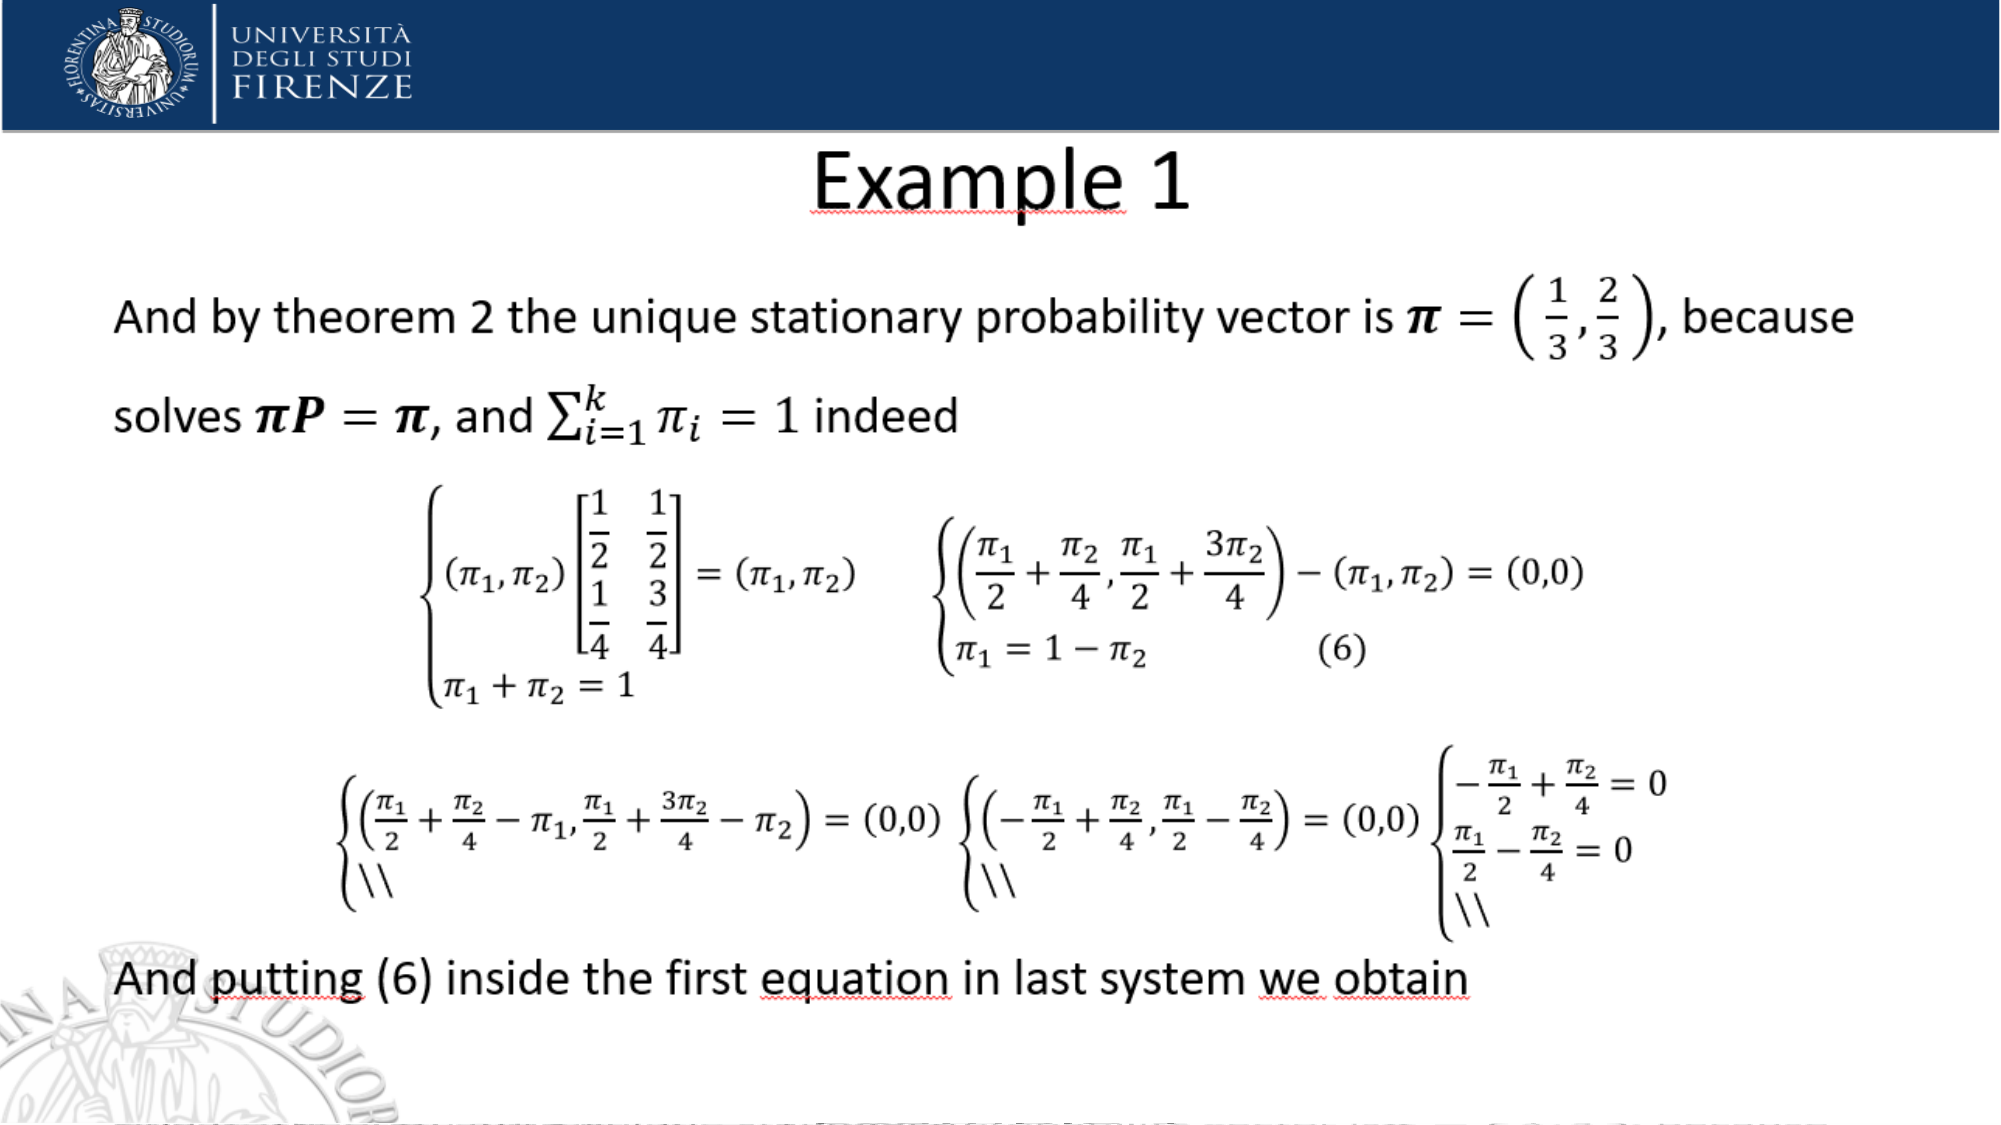

# Example 1
And by theorem 2 the unique stationary probability vector is, because
solves , and indeed
And putting (6) inside the first equation in last system we obtain